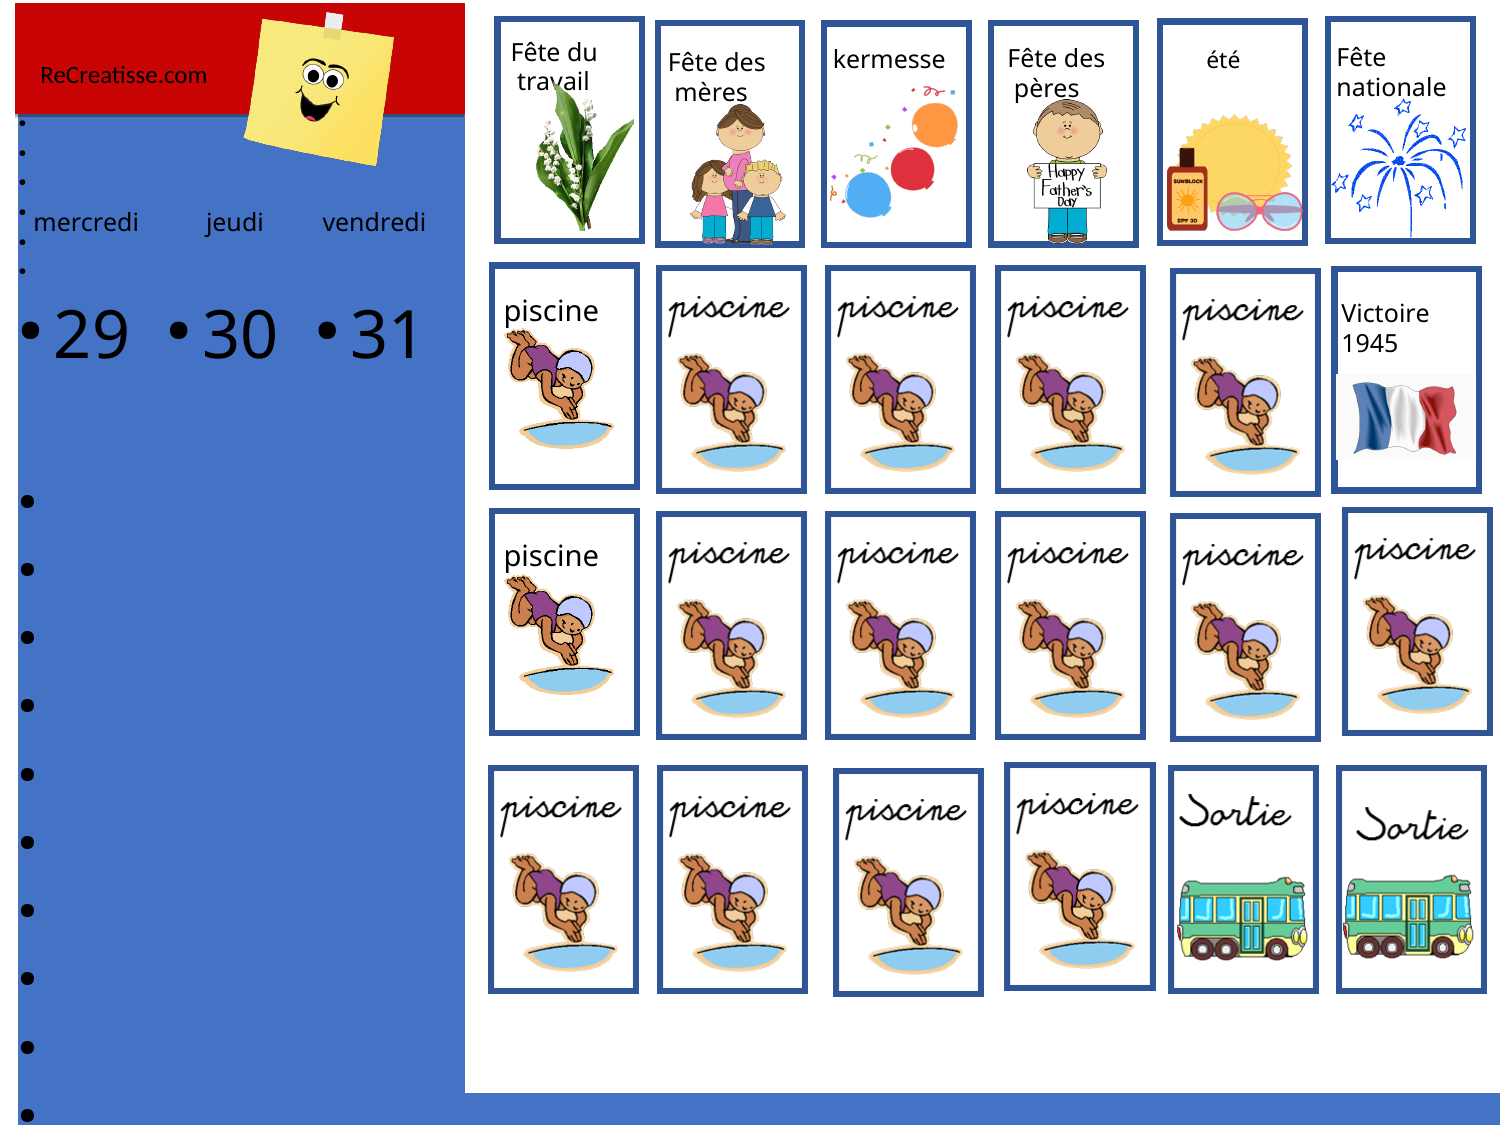

Fête du
 travail
Fête
nationale
Fête des
 pères
kermesse
été
Fête des
 mères
ReCreatisse.com
| | | | | | | | | | |
| --- | --- | --- | --- | --- | --- | --- | --- | --- | --- |
| 29 | 30 | 31 | 23 | 24 | 25 | 26 | 27 | 28 | 29 |
| | | | | | | | | | |
mercredi
jeudi
vendredi
piscine
Victoire
1945
piscine